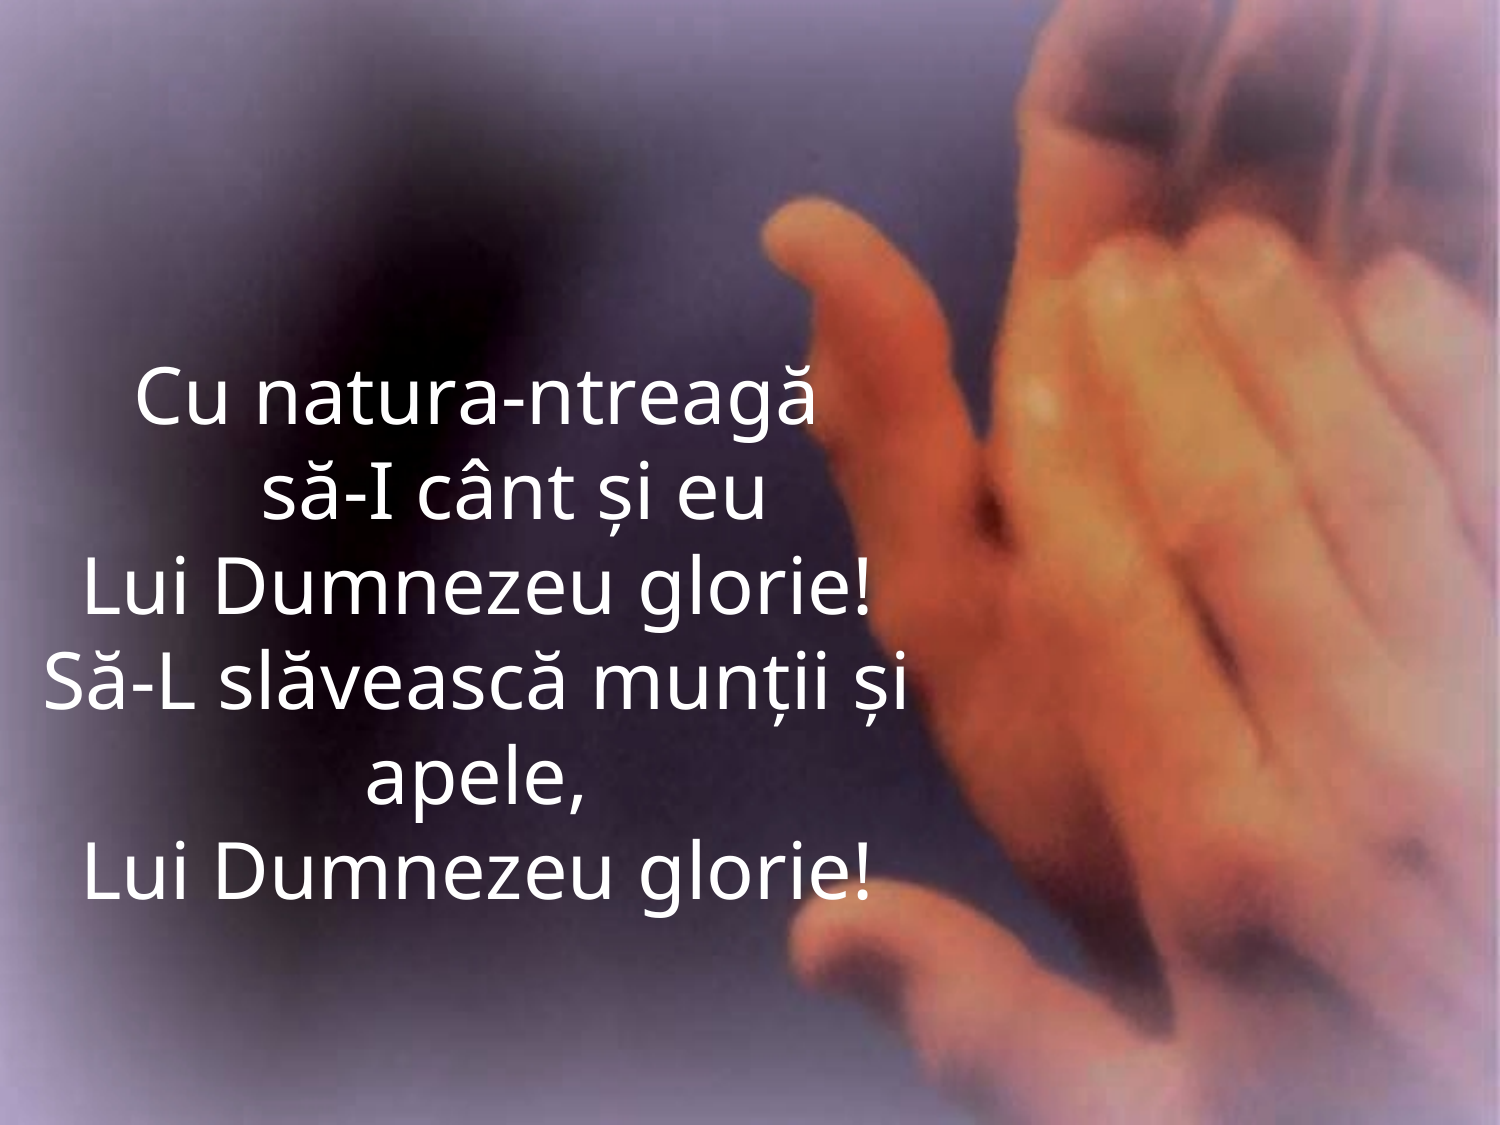

Cu natura-ntreagă
	să-I cânt şi eu
Lui Dumnezeu glorie!
Să-L slăvească munţii şi apele,
Lui Dumnezeu glorie!